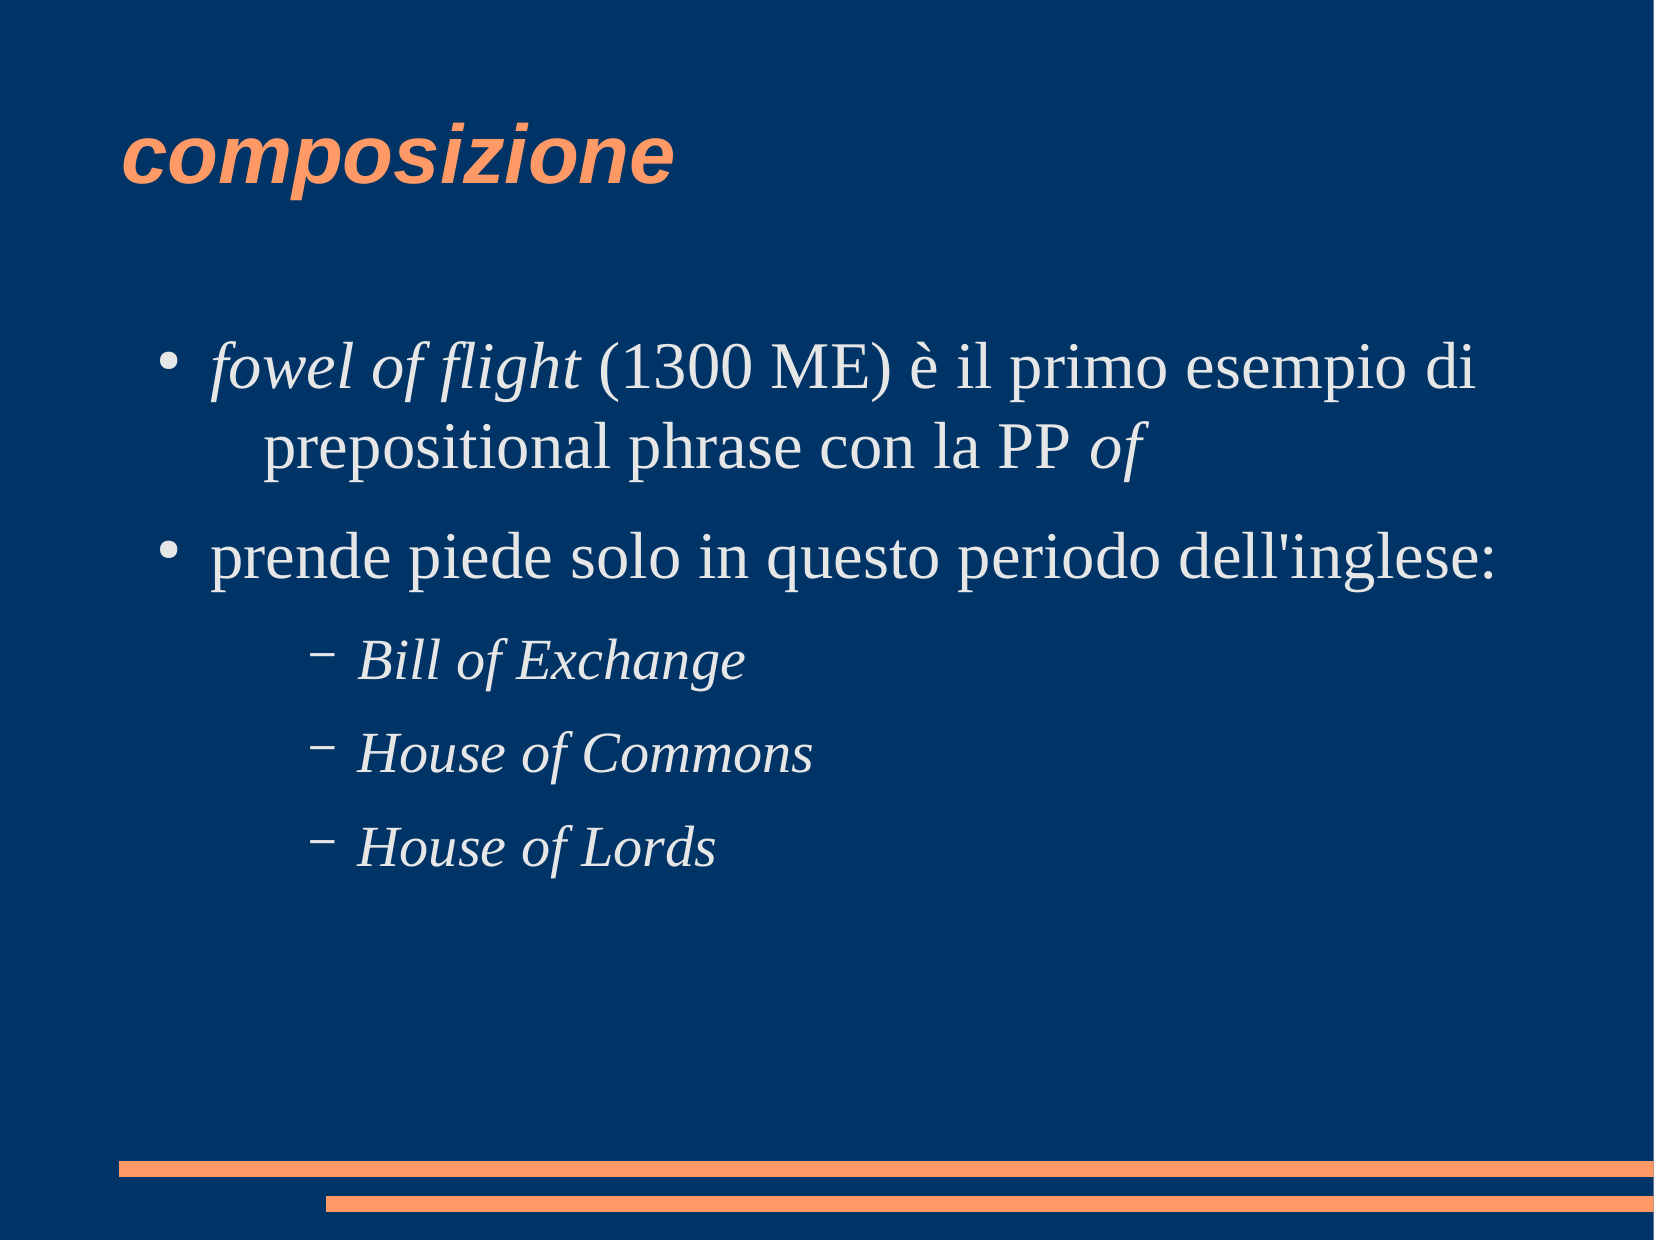

# composizione
fowel of flight (1300 ME) è il primo esempio di prepositional phrase con la PP of
prende piede solo in questo periodo dell'inglese:
Bill of Exchange
House of Commons
House of Lords